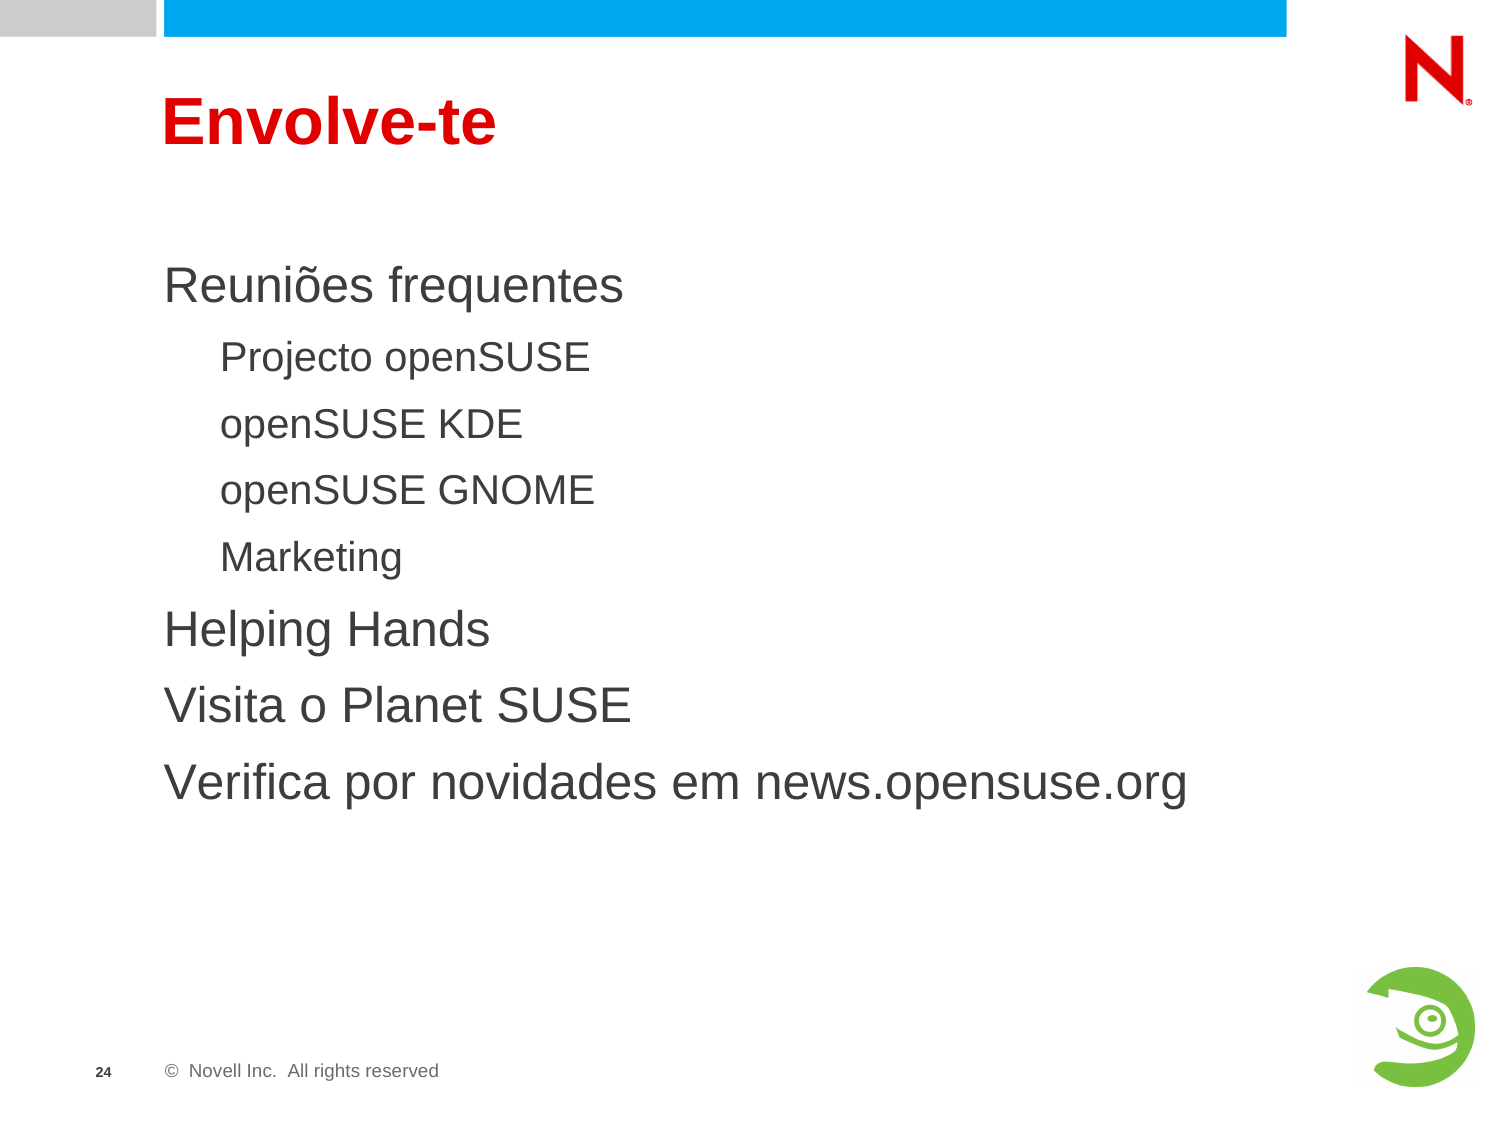

# Envolve-te
Reuniões frequentes
Projecto openSUSE
openSUSE KDE
openSUSE GNOME
Marketing
Helping Hands
Visita o Planet SUSE
Verifica por novidades em news.opensuse.org